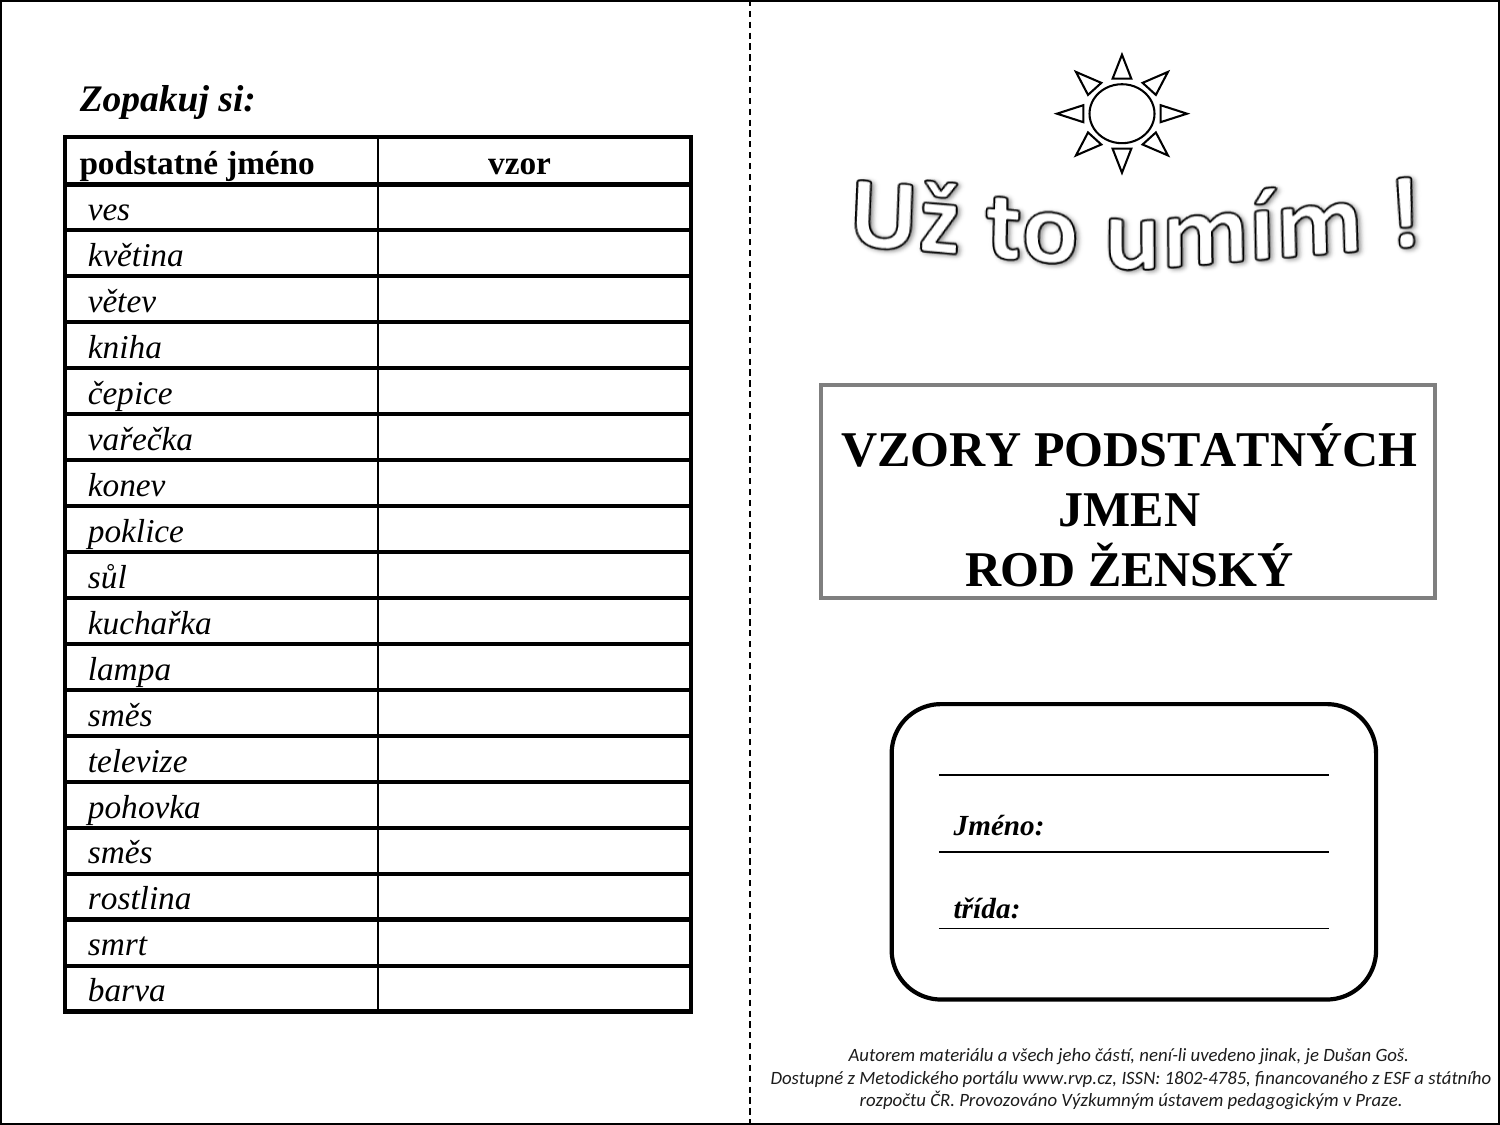

Zopakuj si:
podstatné jméno vzor
 ves
 květina
 větev
 kniha
 čepice
 vařečka
 konev
 poklice
 sůl
 kuchařka
 lampa
 směs
 televize
 pohovka
 směs
 rostlina
 smrt
 barva
VZORY PODSTATNÝCH JMEN
ROD ŽENSKÝ
Jméno:
třída:
Autorem materiálu a všech jeho částí, není-li uvedeno jinak, je Dušan Goš.
Dostupné z Metodického portálu www.rvp.cz, ISSN: 1802-4785, financovaného z ESF a státního rozpočtu ČR. Provozováno Výzkumným ústavem pedagogickým v Praze.